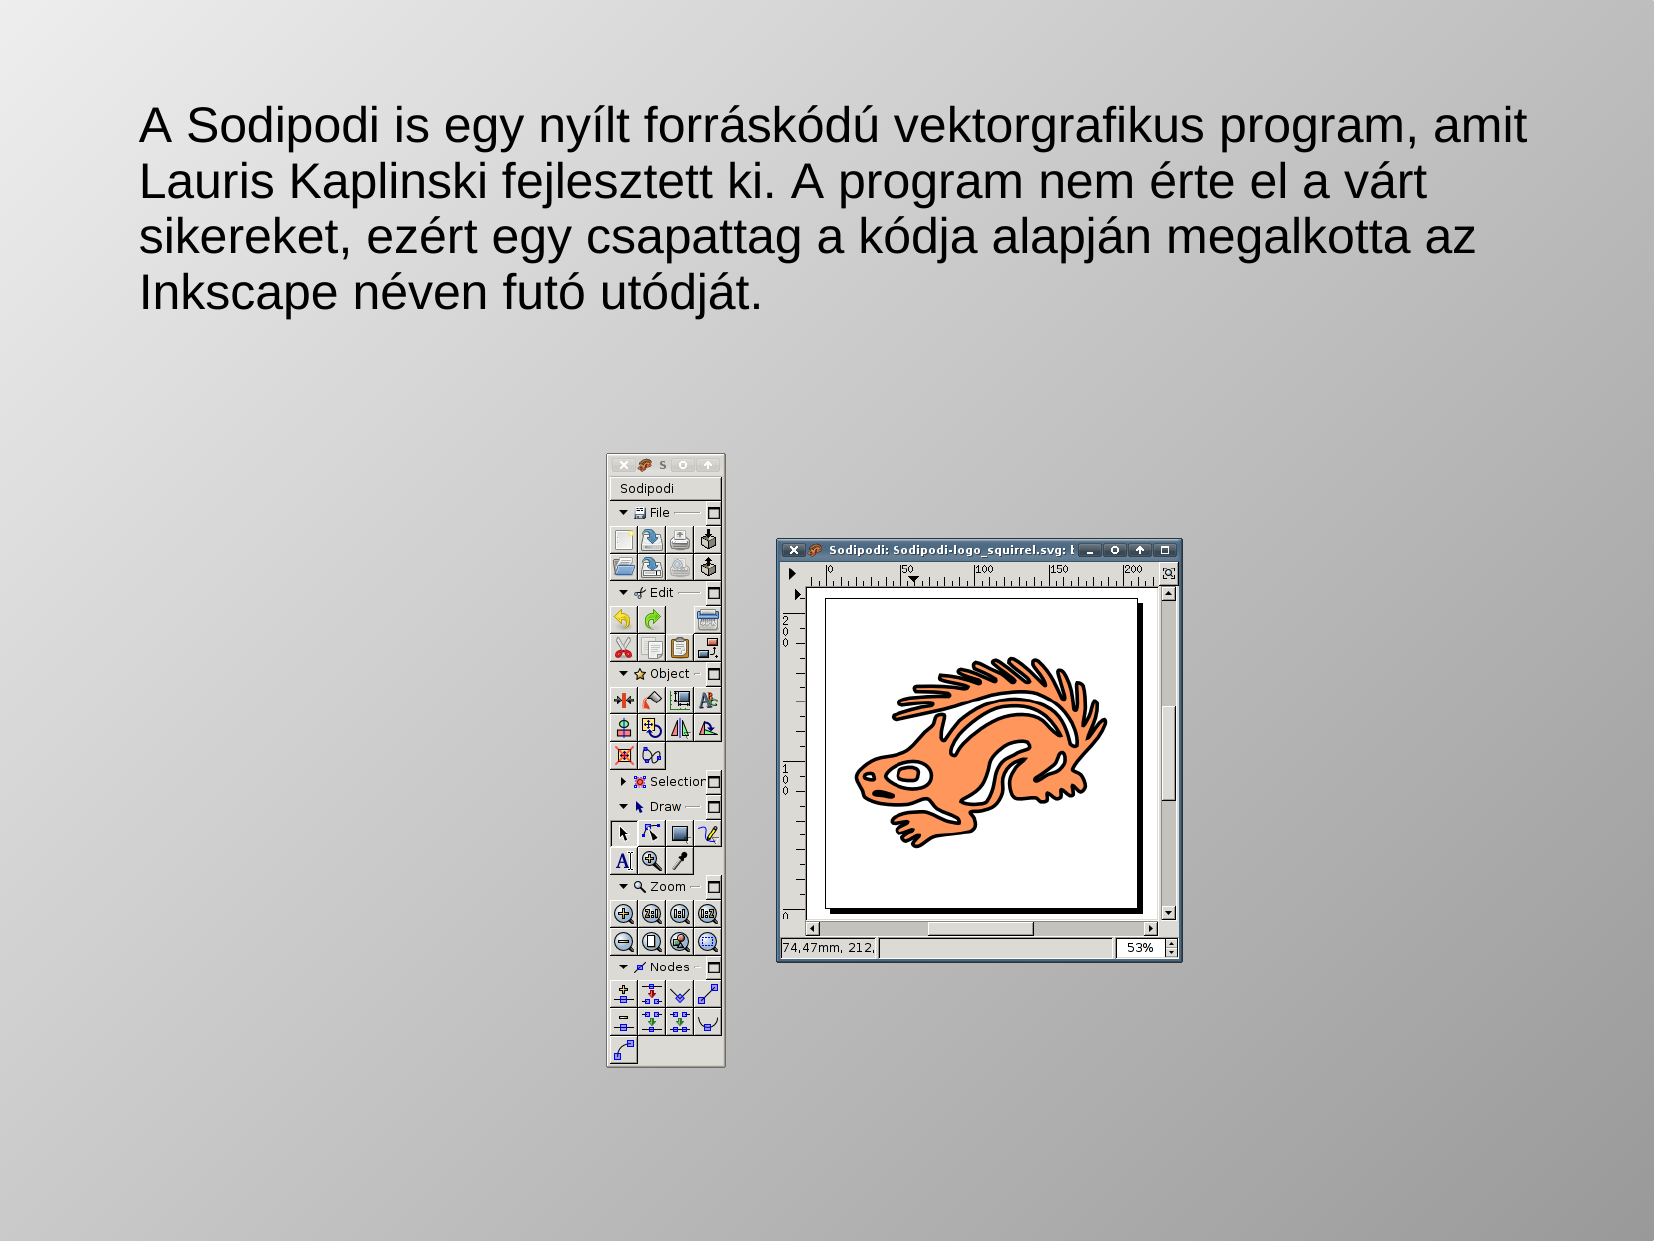

# A Sodipodi is egy nyílt forráskódú vektorgrafikus program, amit Lauris Kaplinski fejlesztett ki. A program nem érte el a várt sikereket, ezért egy csapattag a kódja alapján megalkotta az Inkscape néven futó utódját.